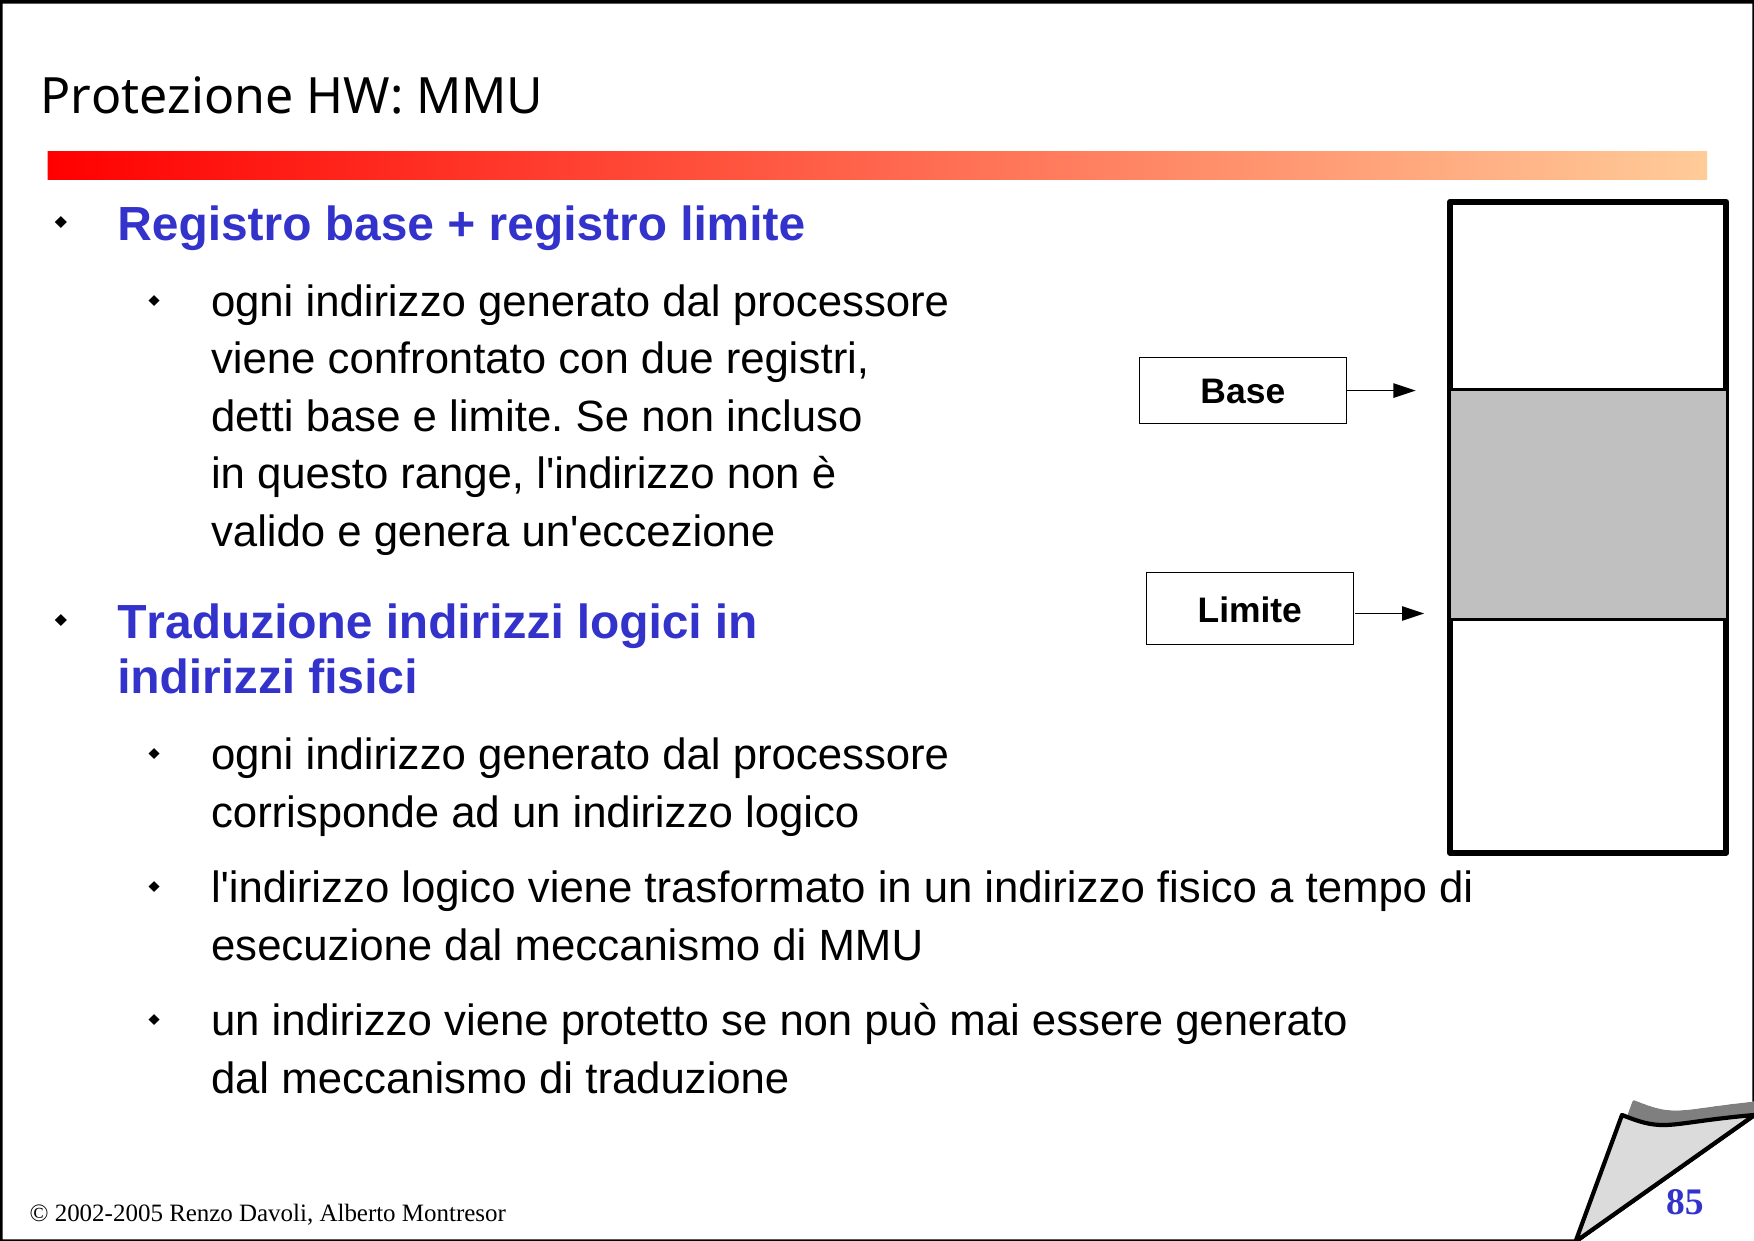

# Protezione HW: MMU
Registro base + registro limite
ogni indirizzo generato dal processore
viene confrontato con due registri,
detti base e limite. Se non incluso
in questo range, l'indirizzo non è
valido e genera un'eccezione
Traduzione indirizzi logici in
indirizzi fisici
ogni indirizzo generato dal processore
corrisponde ad un indirizzo logico
l'indirizzo logico viene trasformato in un indirizzo fisico a tempo di esecuzione dal meccanismo di MMU
un indirizzo viene protetto se non può mai essere generato
dal meccanismo di traduzione
Base
Limite